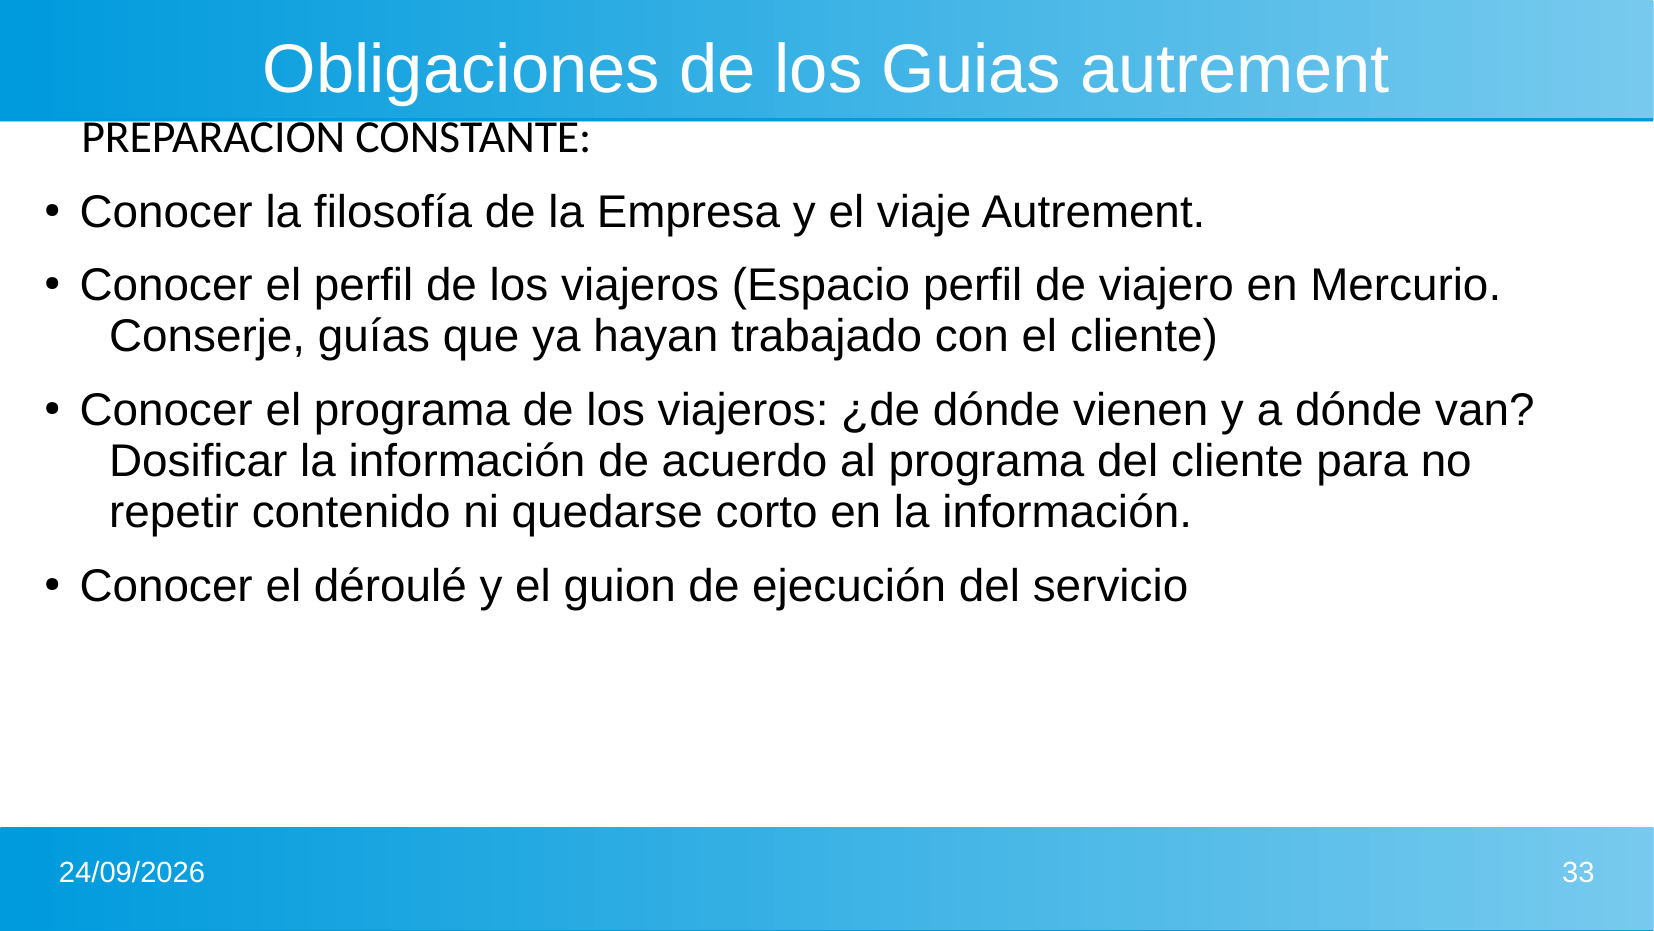

# Obligaciones de los Guias autrement
PREPARACION CONSTANTE:
Conocer la filosofía de la Empresa y el viaje Autrement.
Conocer el perfil de los viajeros (Espacio perfil de viajero en Mercurio. Conserje, guías que ya hayan trabajado con el cliente)
Conocer el programa de los viajeros: ¿de dónde vienen y a dónde van? Dosificar la información de acuerdo al programa del cliente para no repetir contenido ni quedarse corto en la información.
Conocer el déroulé y el guion de ejecución del servicio
33